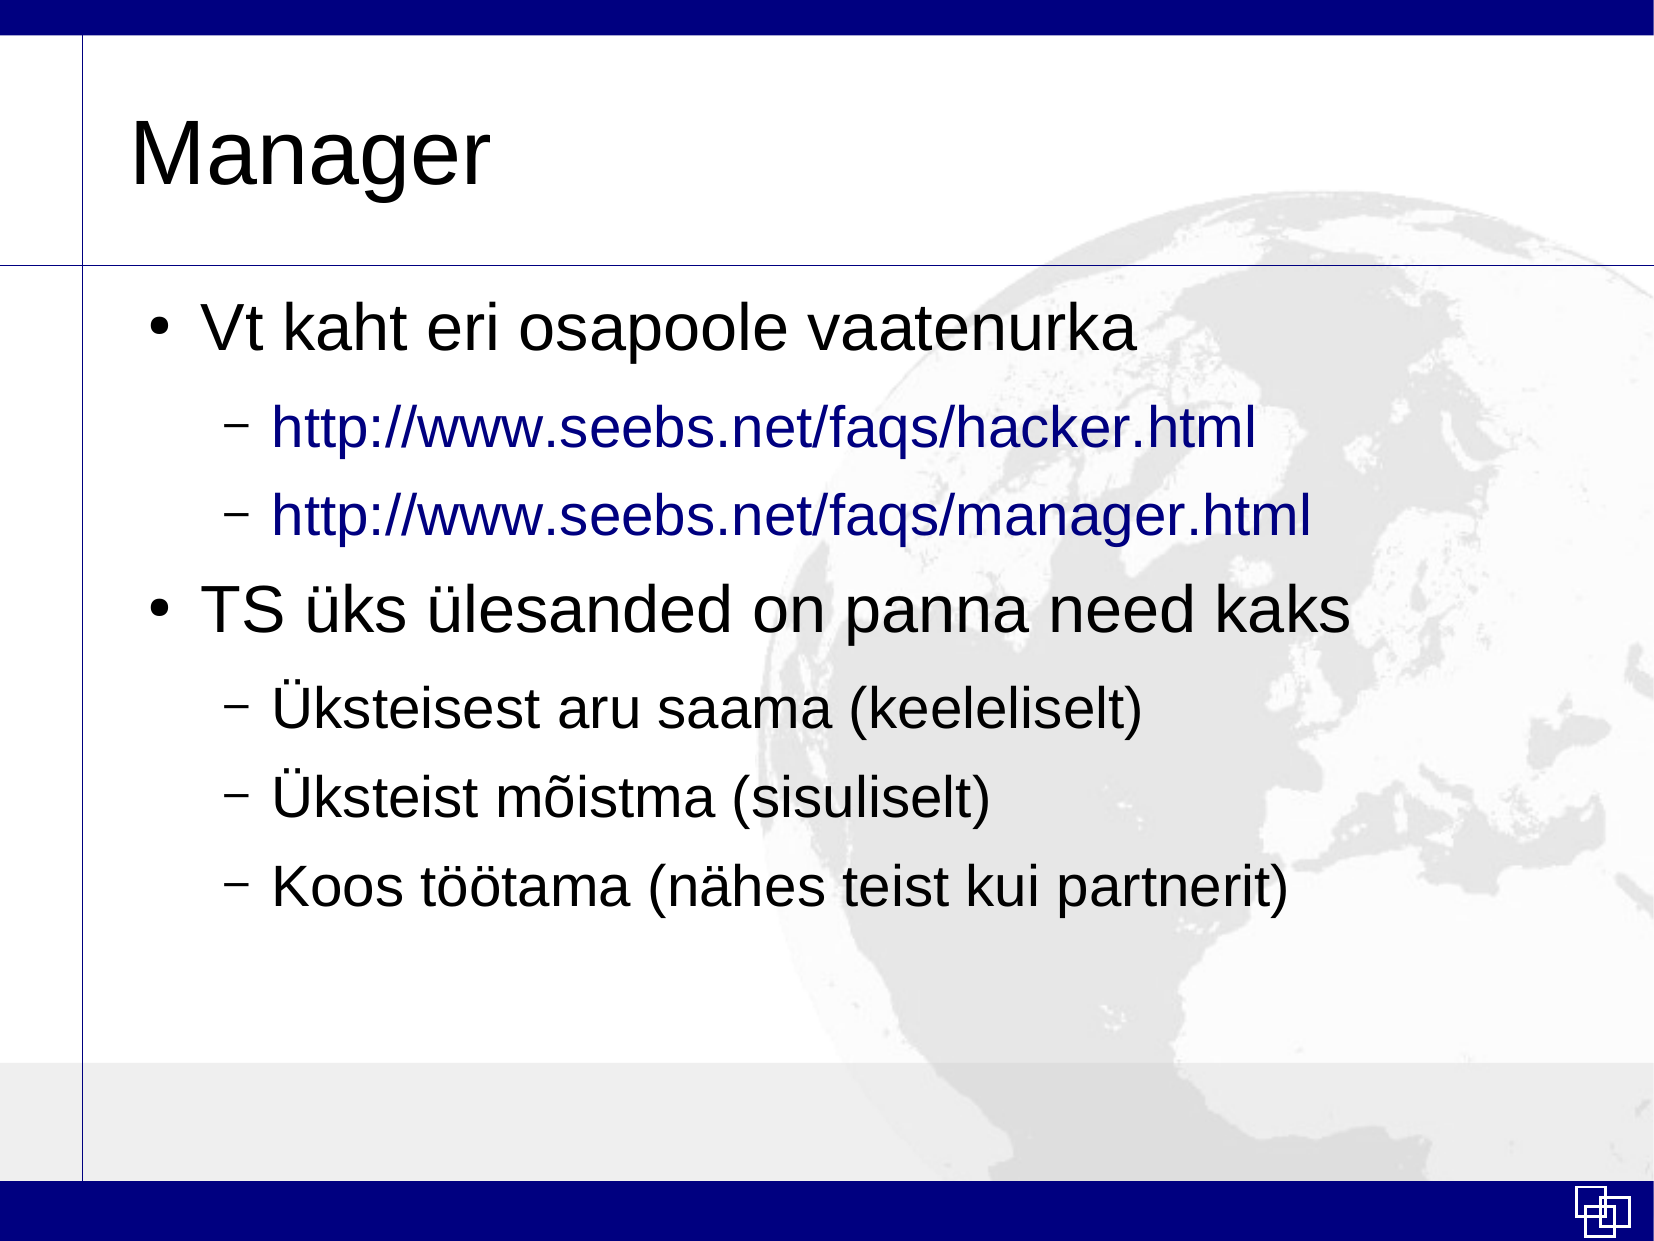

# Manager
Vt kaht eri osapoole vaatenurka
http://www.seebs.net/faqs/hacker.html
http://www.seebs.net/faqs/manager.html
TS üks ülesanded on panna need kaks
Üksteisest aru saama (keeleliselt)
Üksteist mõistma (sisuliselt)
Koos töötama (nähes teist kui partnerit)